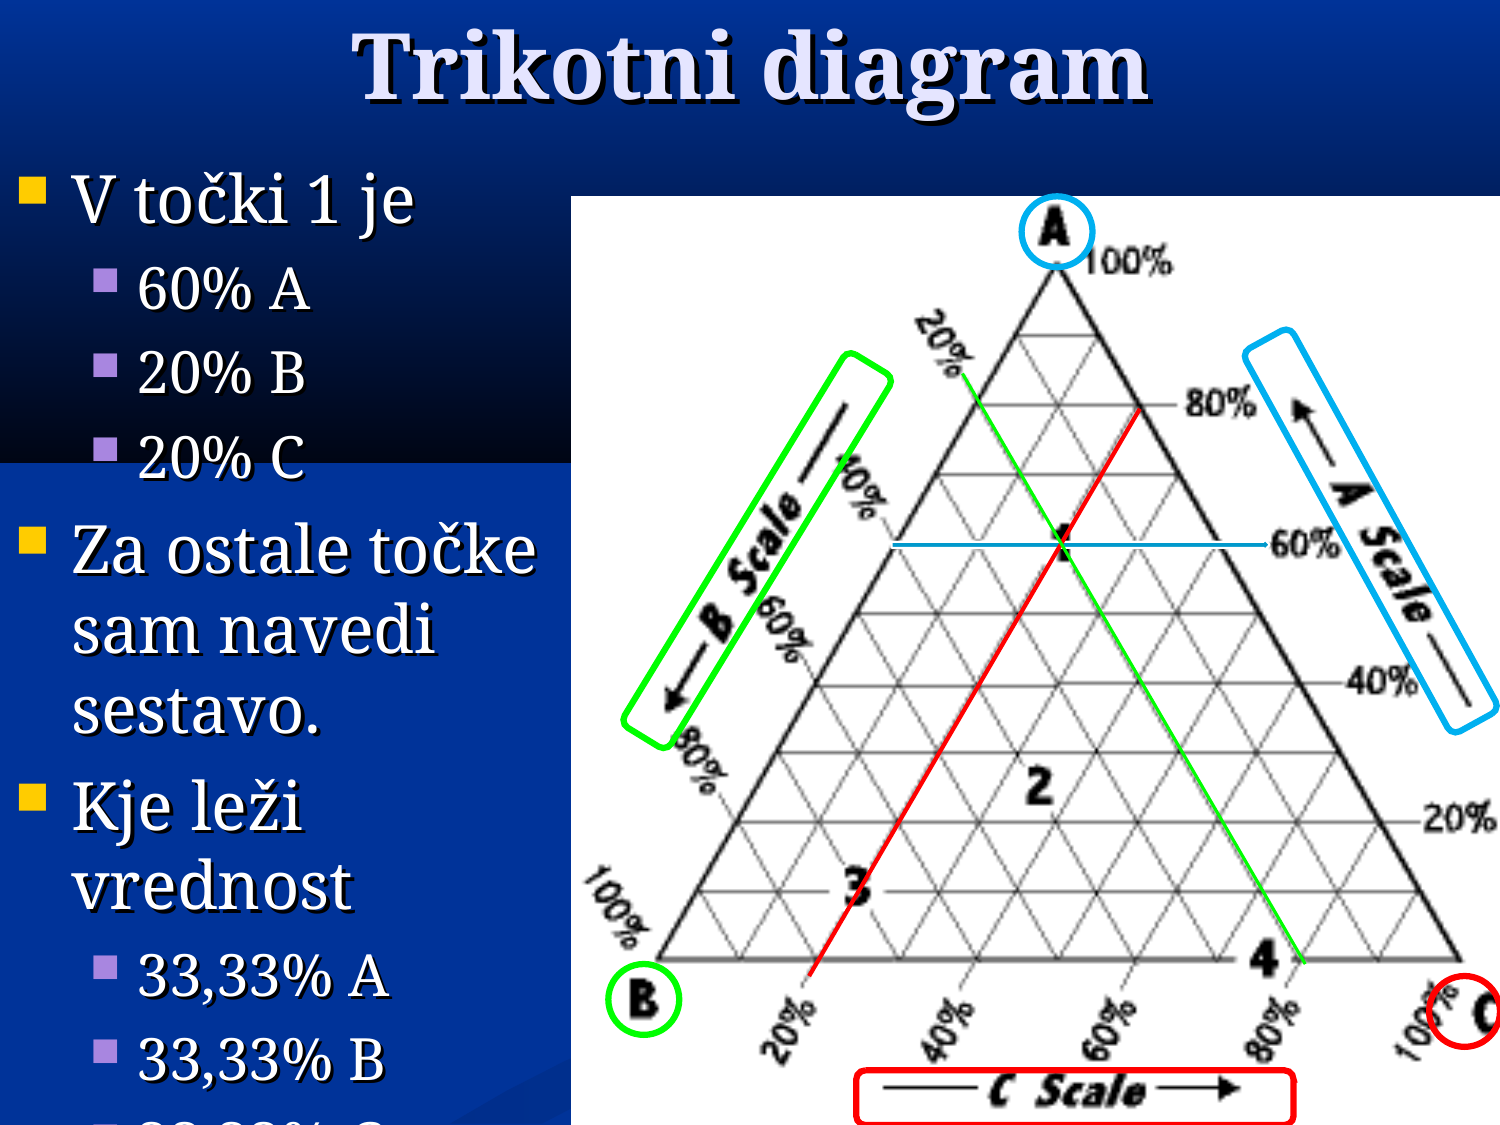

# Trikotni diagram
V točki 1 je
60% A
20% B
20% C
Za ostale točke sam navedi sestavo.
Kje leži vrednost
33,33% A
33,33% B
33,33% C